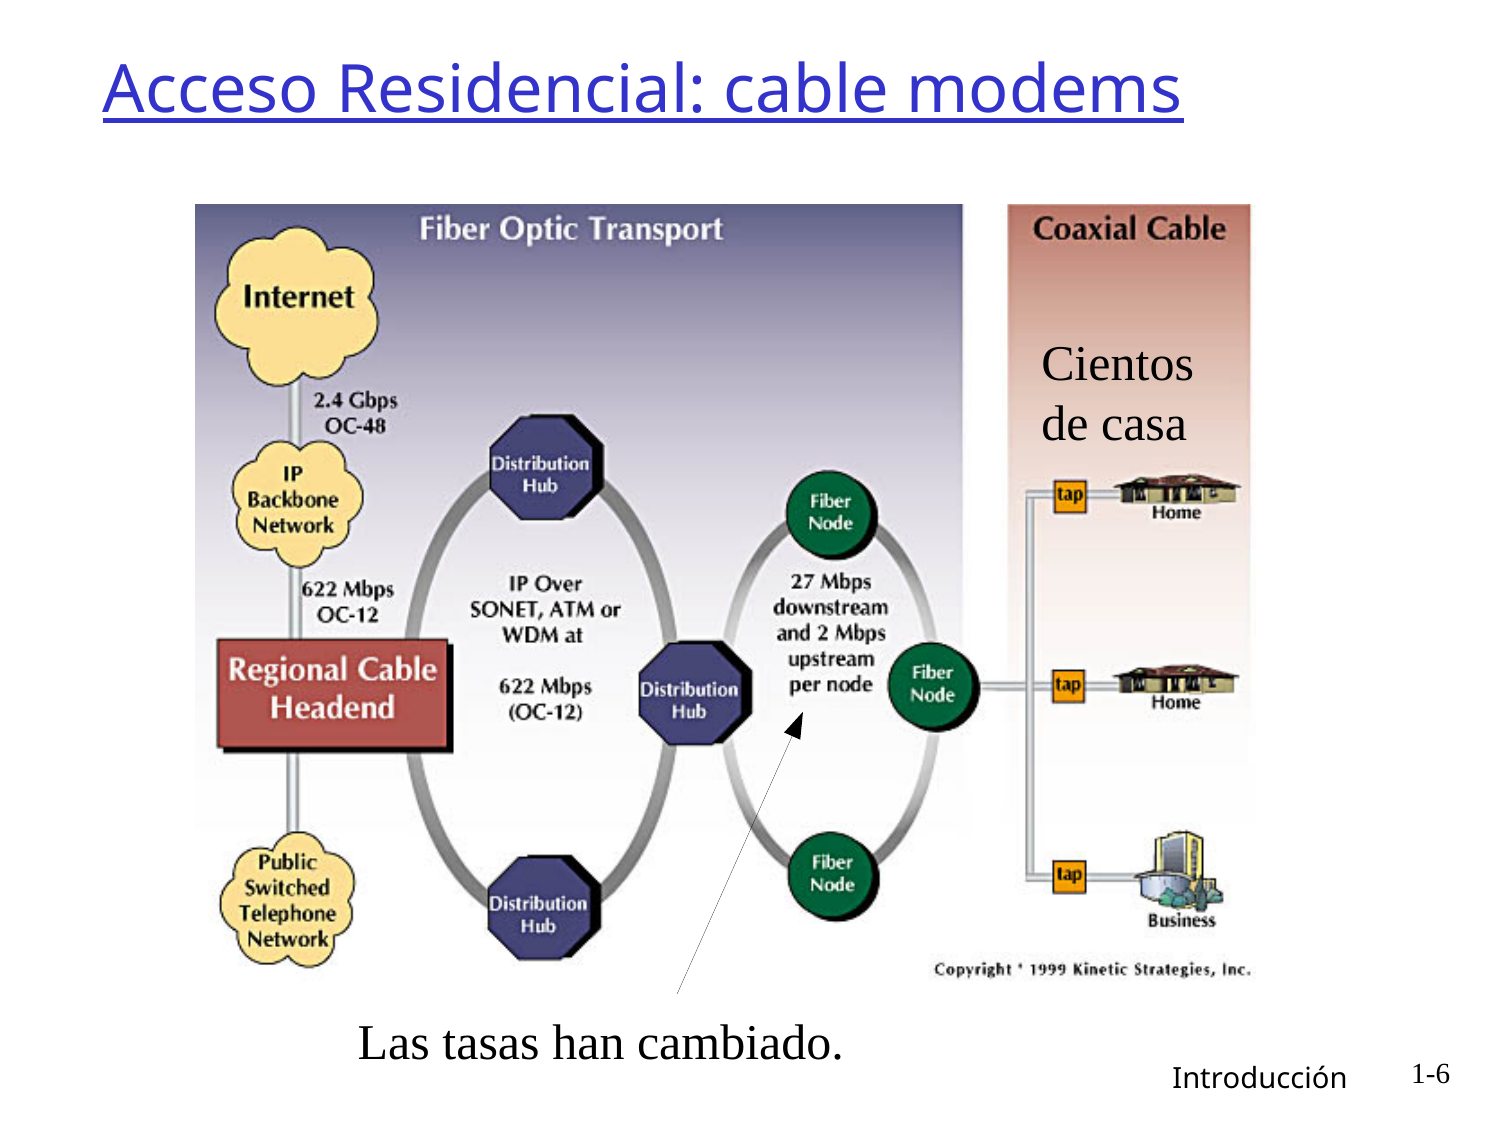

# Acceso Residencial: cable modems
Cientos de casa
Las tasas han cambiado.
ELO322
Introducción
6